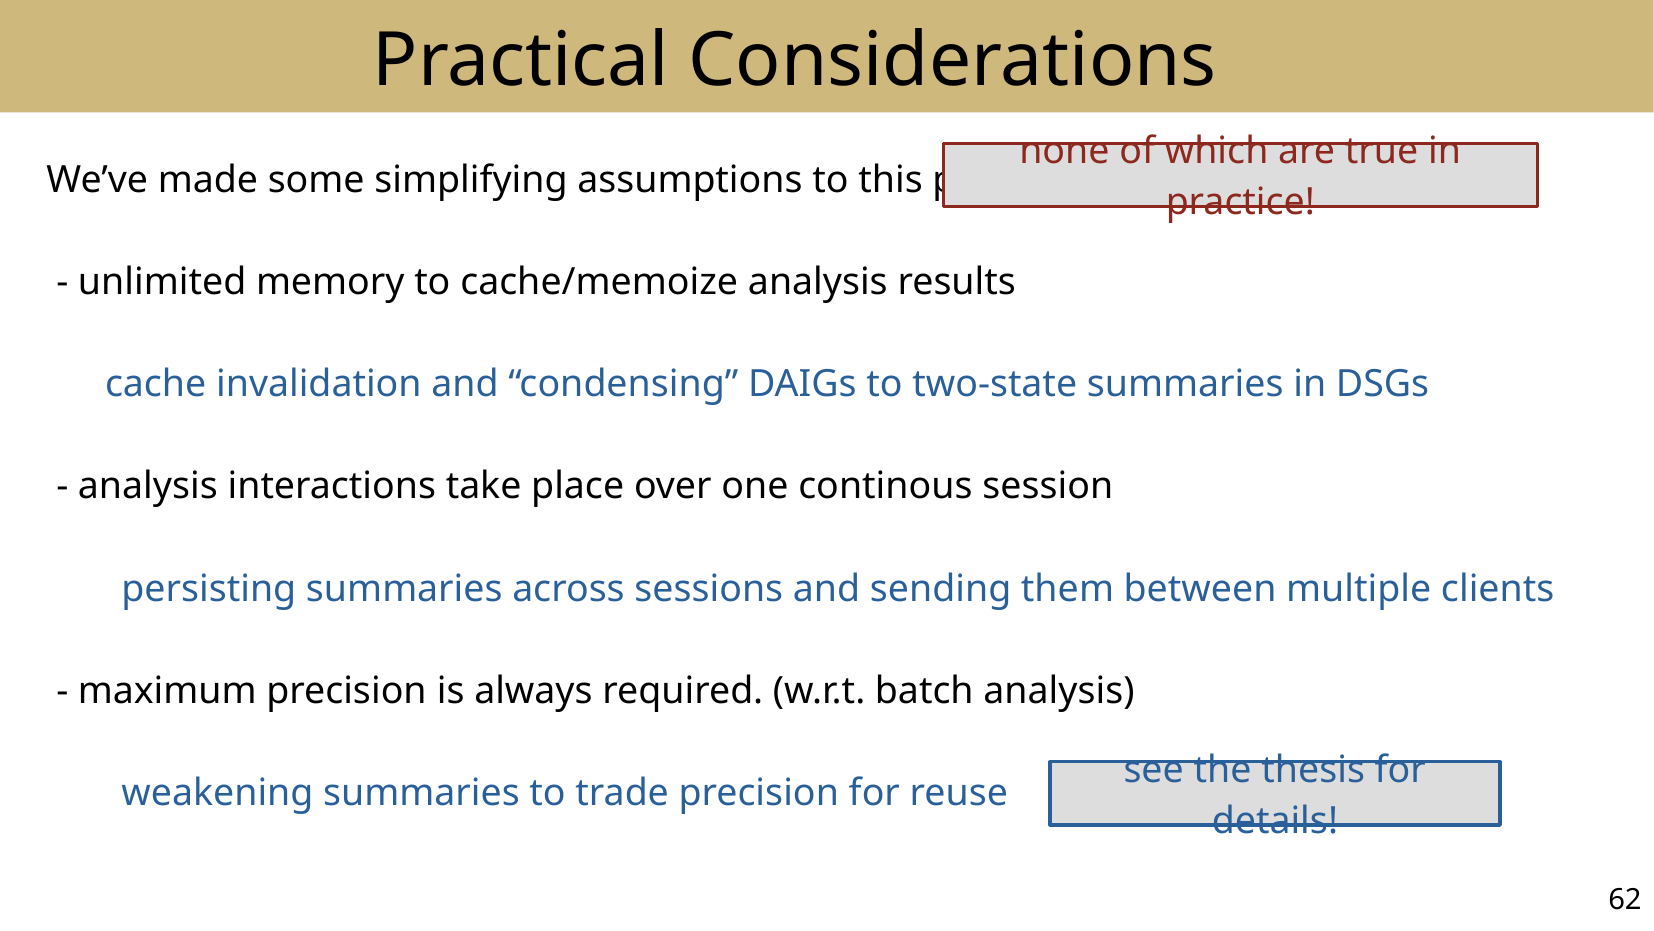

# Practical Considerations
none of which are true in practice!
We’ve made some simplifying assumptions to this point
 - unlimited memory to cache/memoize analysis results
 cache invalidation and “condensing” DAIGs to two-state summaries in DSGs
 - analysis interactions take place over one continous session
	persisting summaries across sessions and sending them between multiple clients
 - maximum precision is always required. (w.r.t. batch analysis)
	weakening summaries to trade precision for reuse
see the thesis for details!